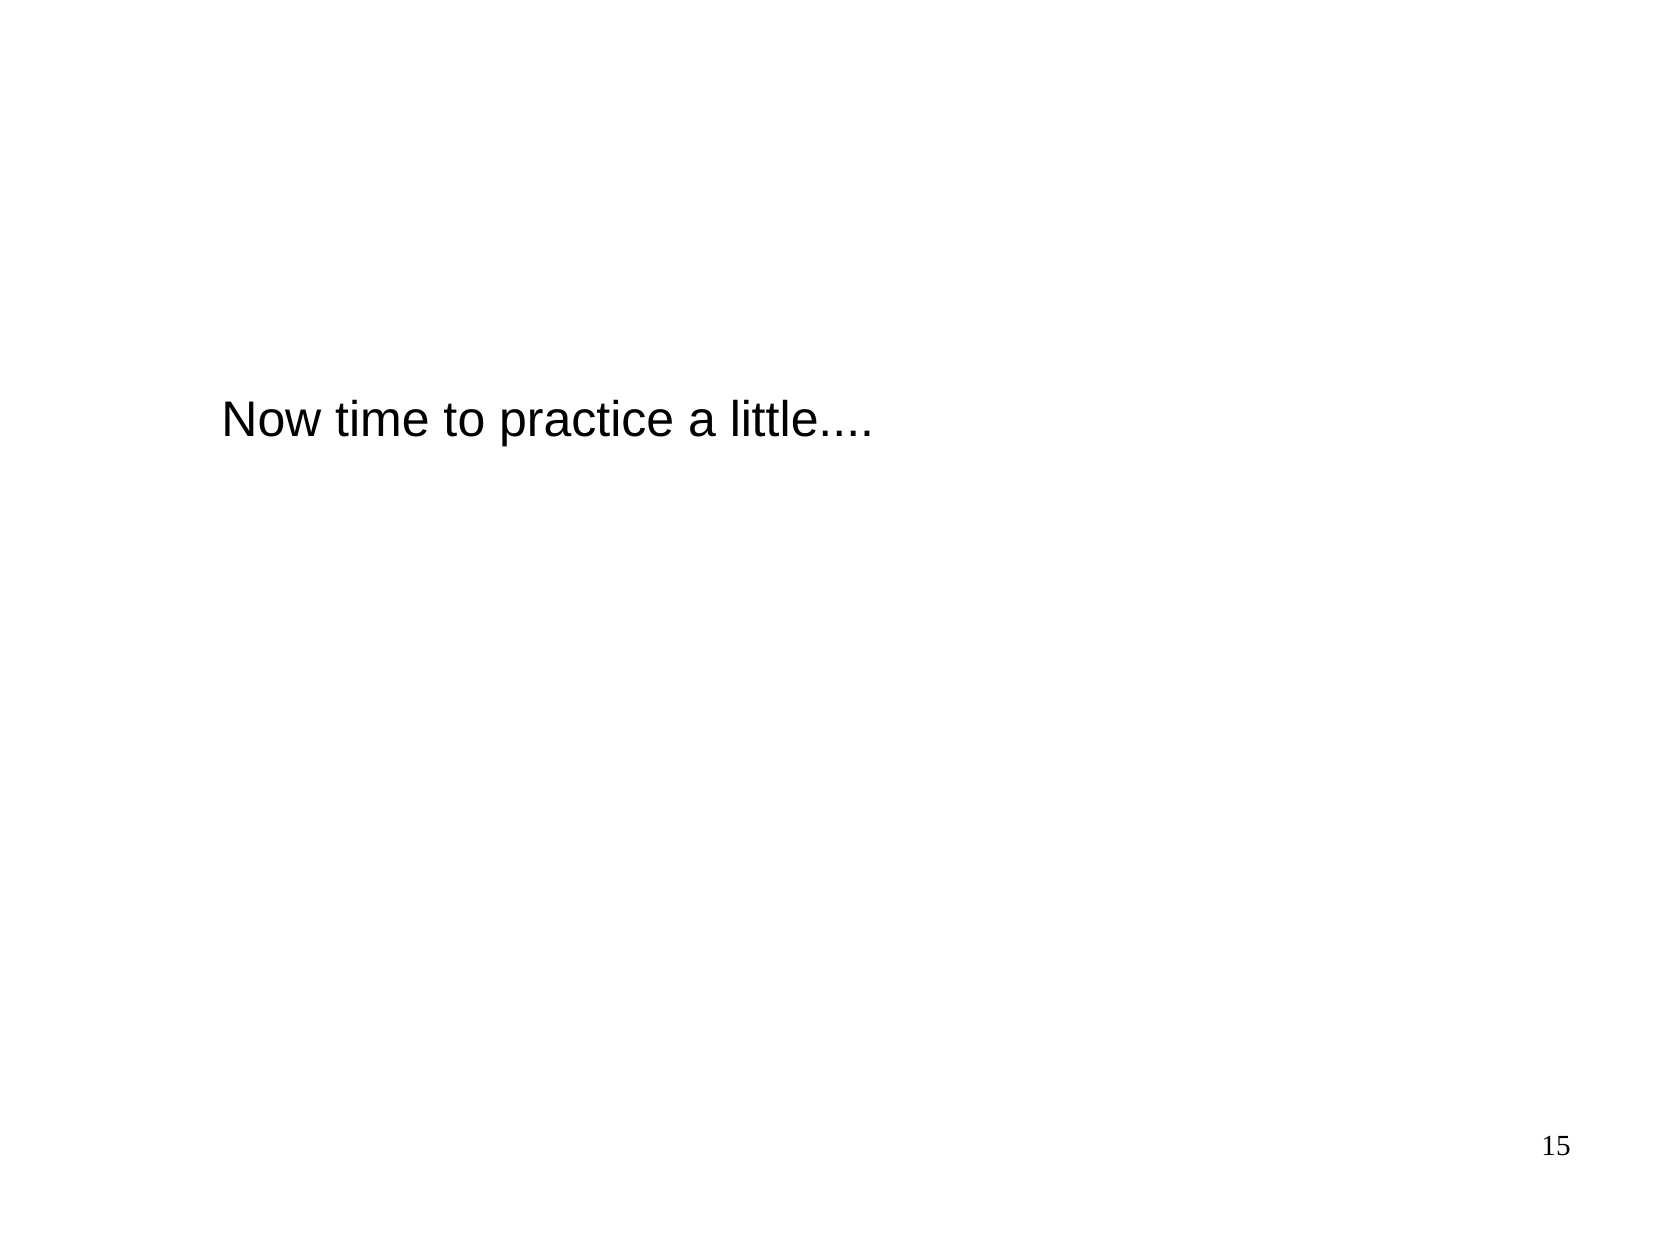

Now time to practice a little....
15